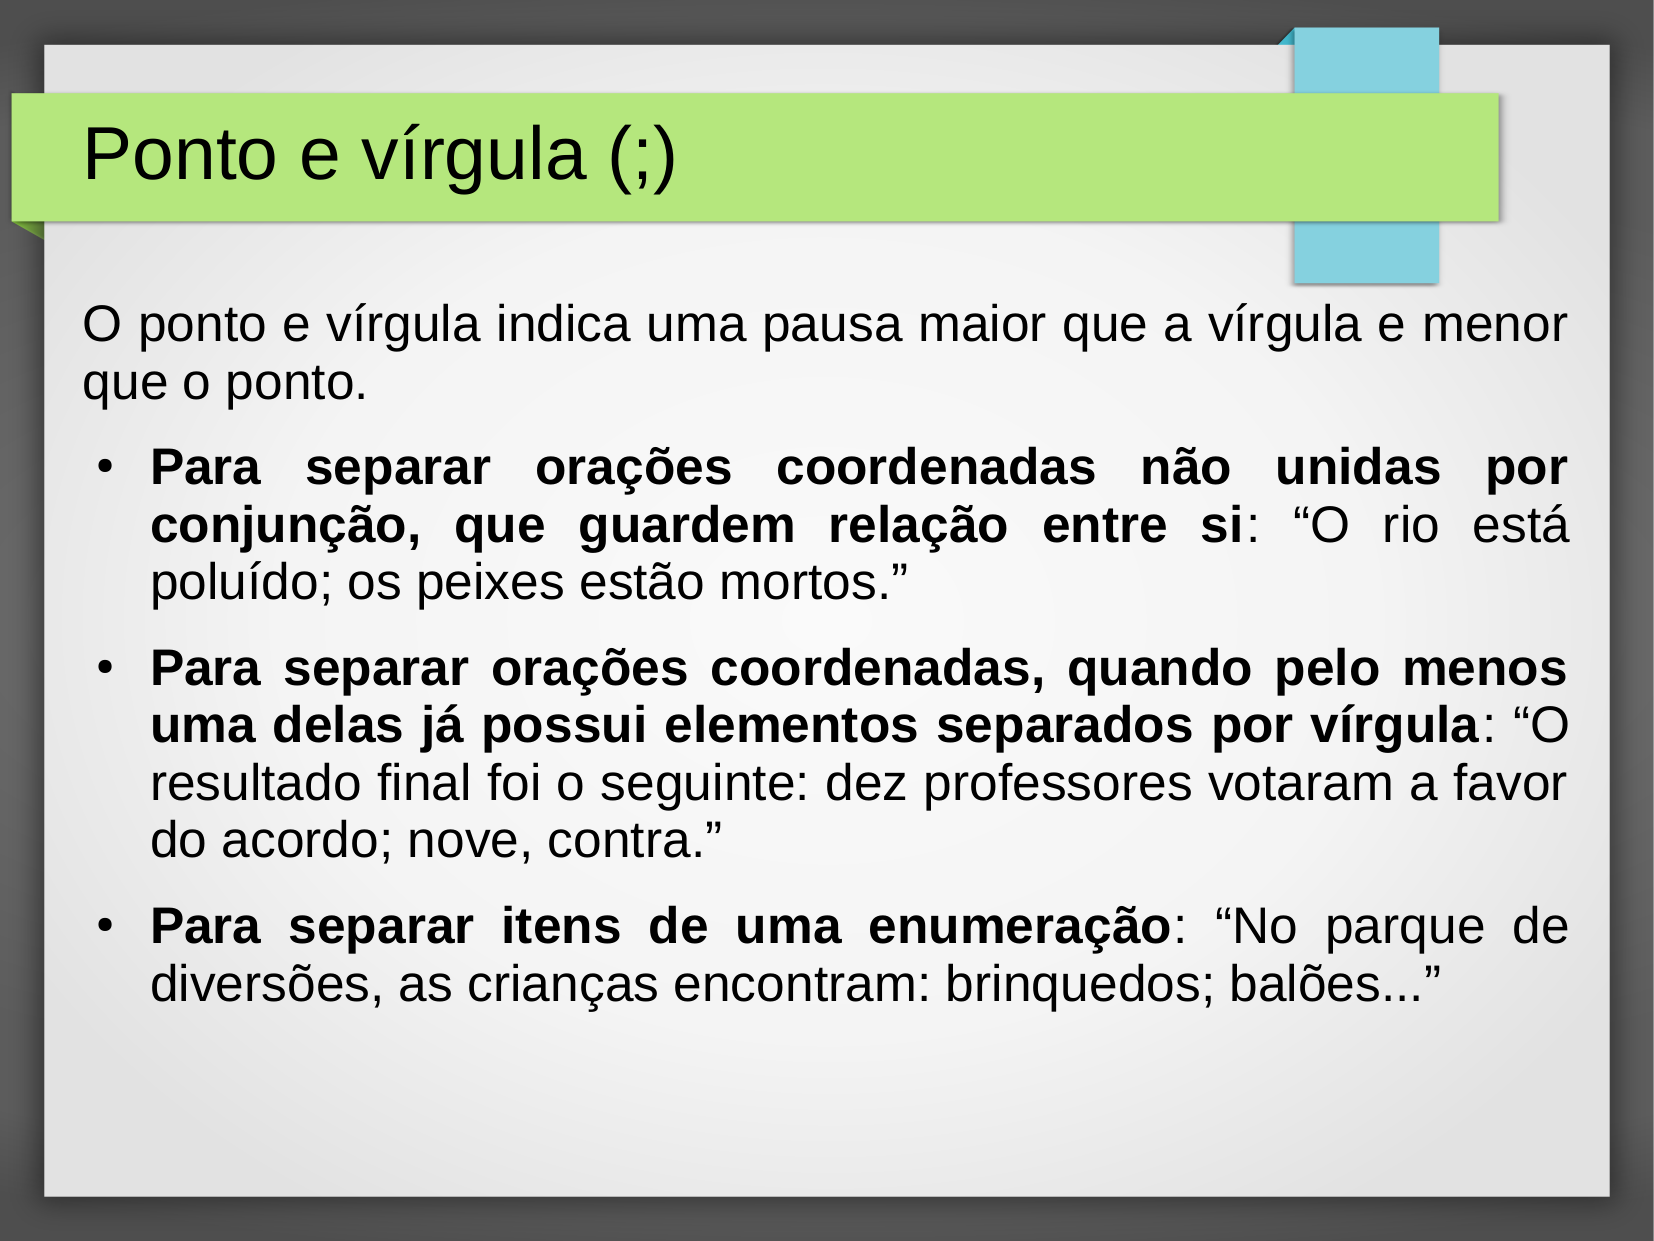

# Ponto e vírgula (;)
O ponto e vírgula indica uma pausa maior que a vírgula e menor que o ponto.
Para separar orações coordenadas não unidas por conjunção, que guardem relação entre si: “O rio está poluído; os peixes estão mortos.”
Para separar orações coordenadas, quando pelo menos uma delas já possui elementos separados por vírgula: “O resultado final foi o seguinte: dez professores votaram a favor do acordo; nove, contra.”
Para separar itens de uma enumeração: “No parque de diversões, as crianças encontram: brinquedos; balões...”